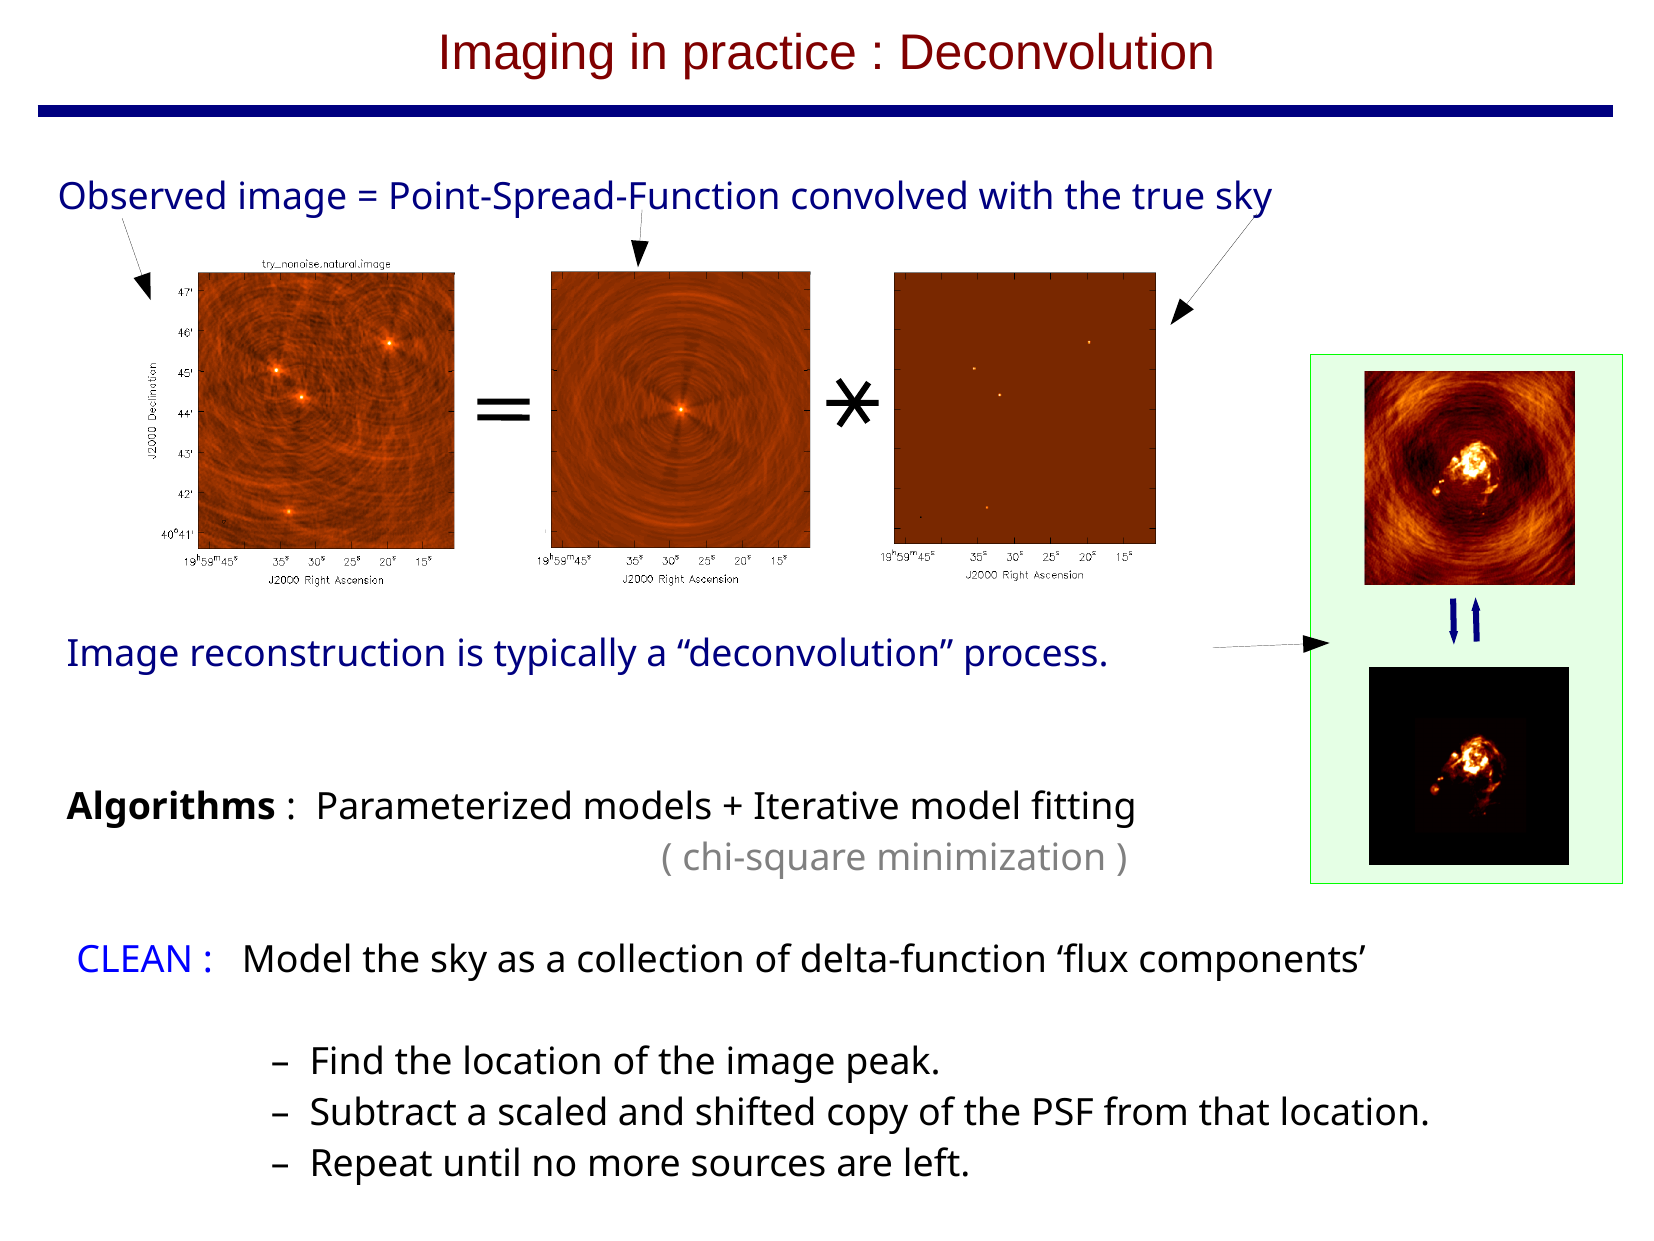

# Imaging in practice : Deconvolution
Observed image = Point-Spread-Function convolved with the true sky
Image reconstruction is typically a “deconvolution” process.
Algorithms : Parameterized models + Iterative model fitting
 ( chi-square minimization )
 CLEAN : Model the sky as a collection of delta-function ‘flux components’
 – Find the location of the image peak.
 – Subtract a scaled and shifted copy of the PSF from that location.
 – Repeat until no more sources are left.
 Multi-Scale-CLEAN : Model the sky as a collection of ‘blobs’ of different sizes